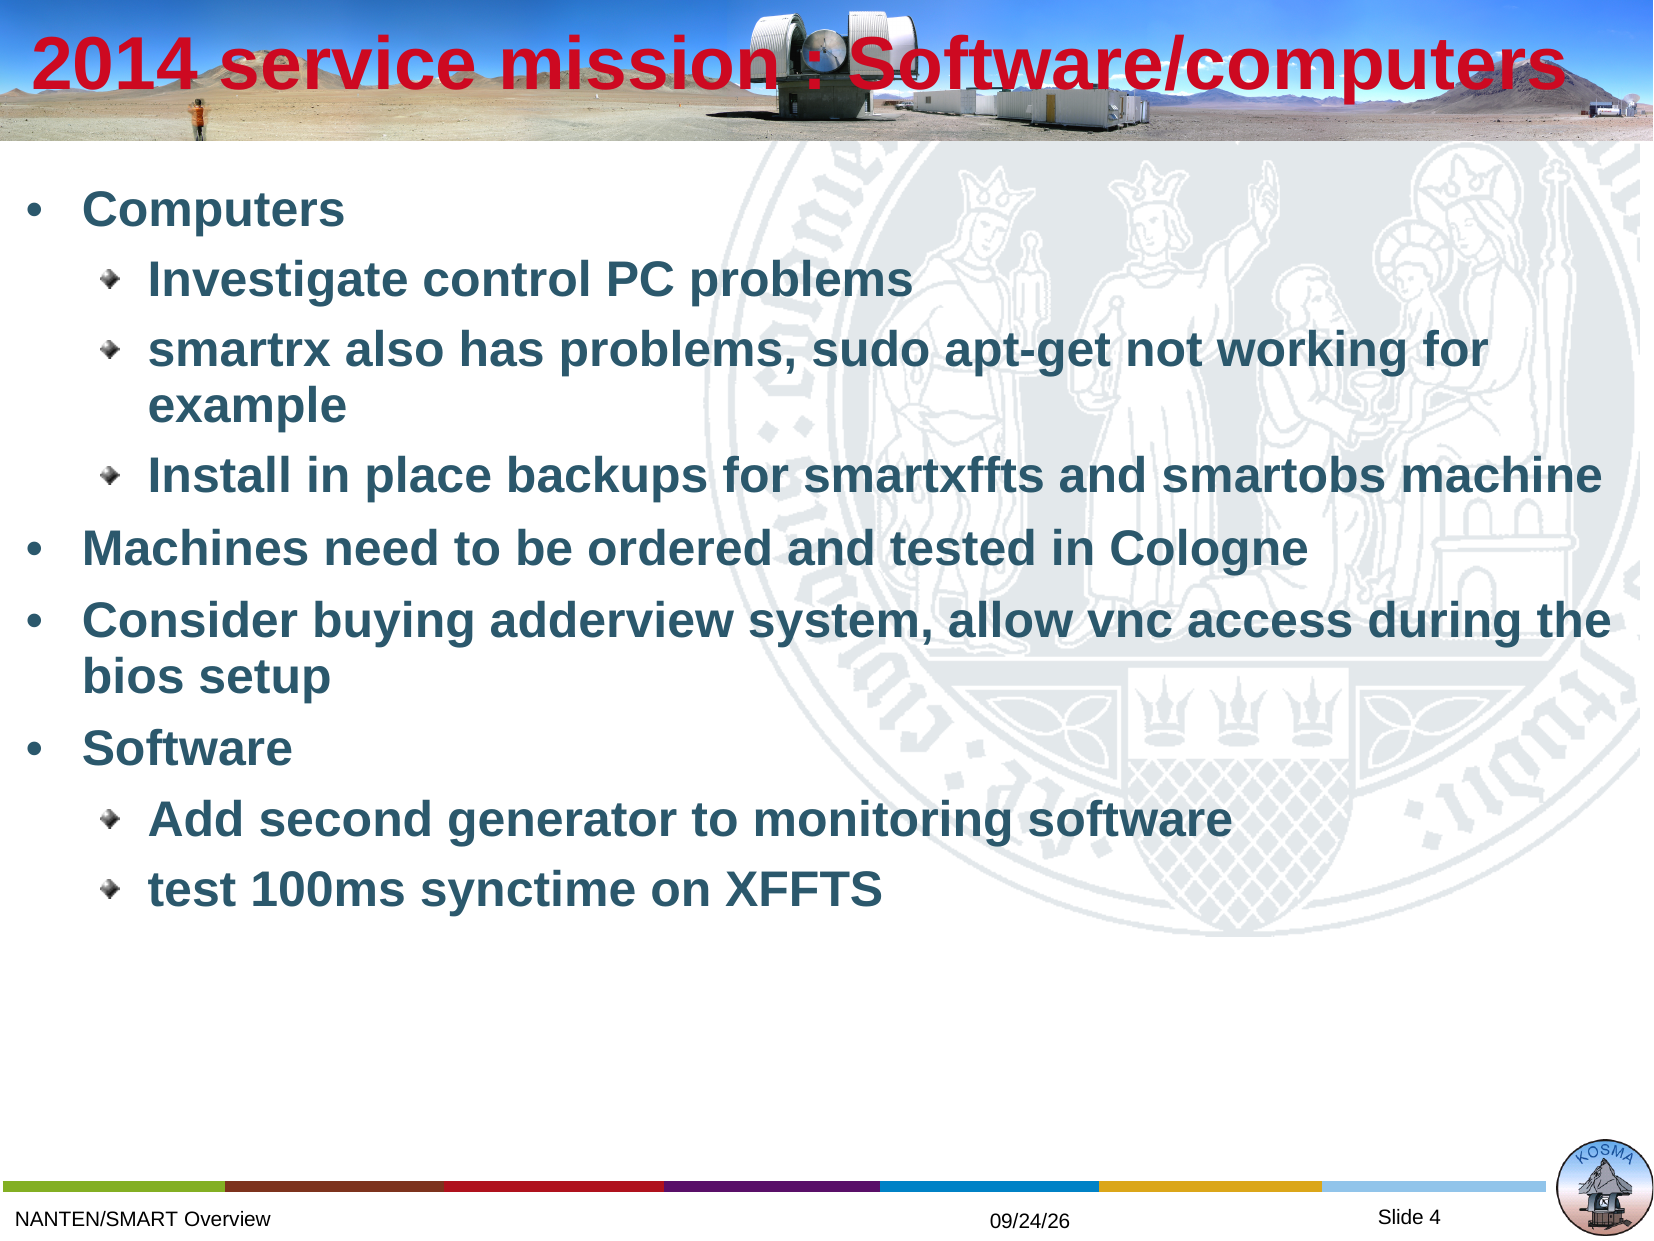

# 2014 service mission : Software/computers
Computers
Investigate control PC problems
smartrx also has problems, sudo apt-get not working for example
Install in place backups for smartxffts and smartobs machine
Machines need to be ordered and tested in Cologne
Consider buying adderview system, allow vnc access during the bios setup
Software
Add second generator to monitoring software
test 100ms synctime on XFFTS